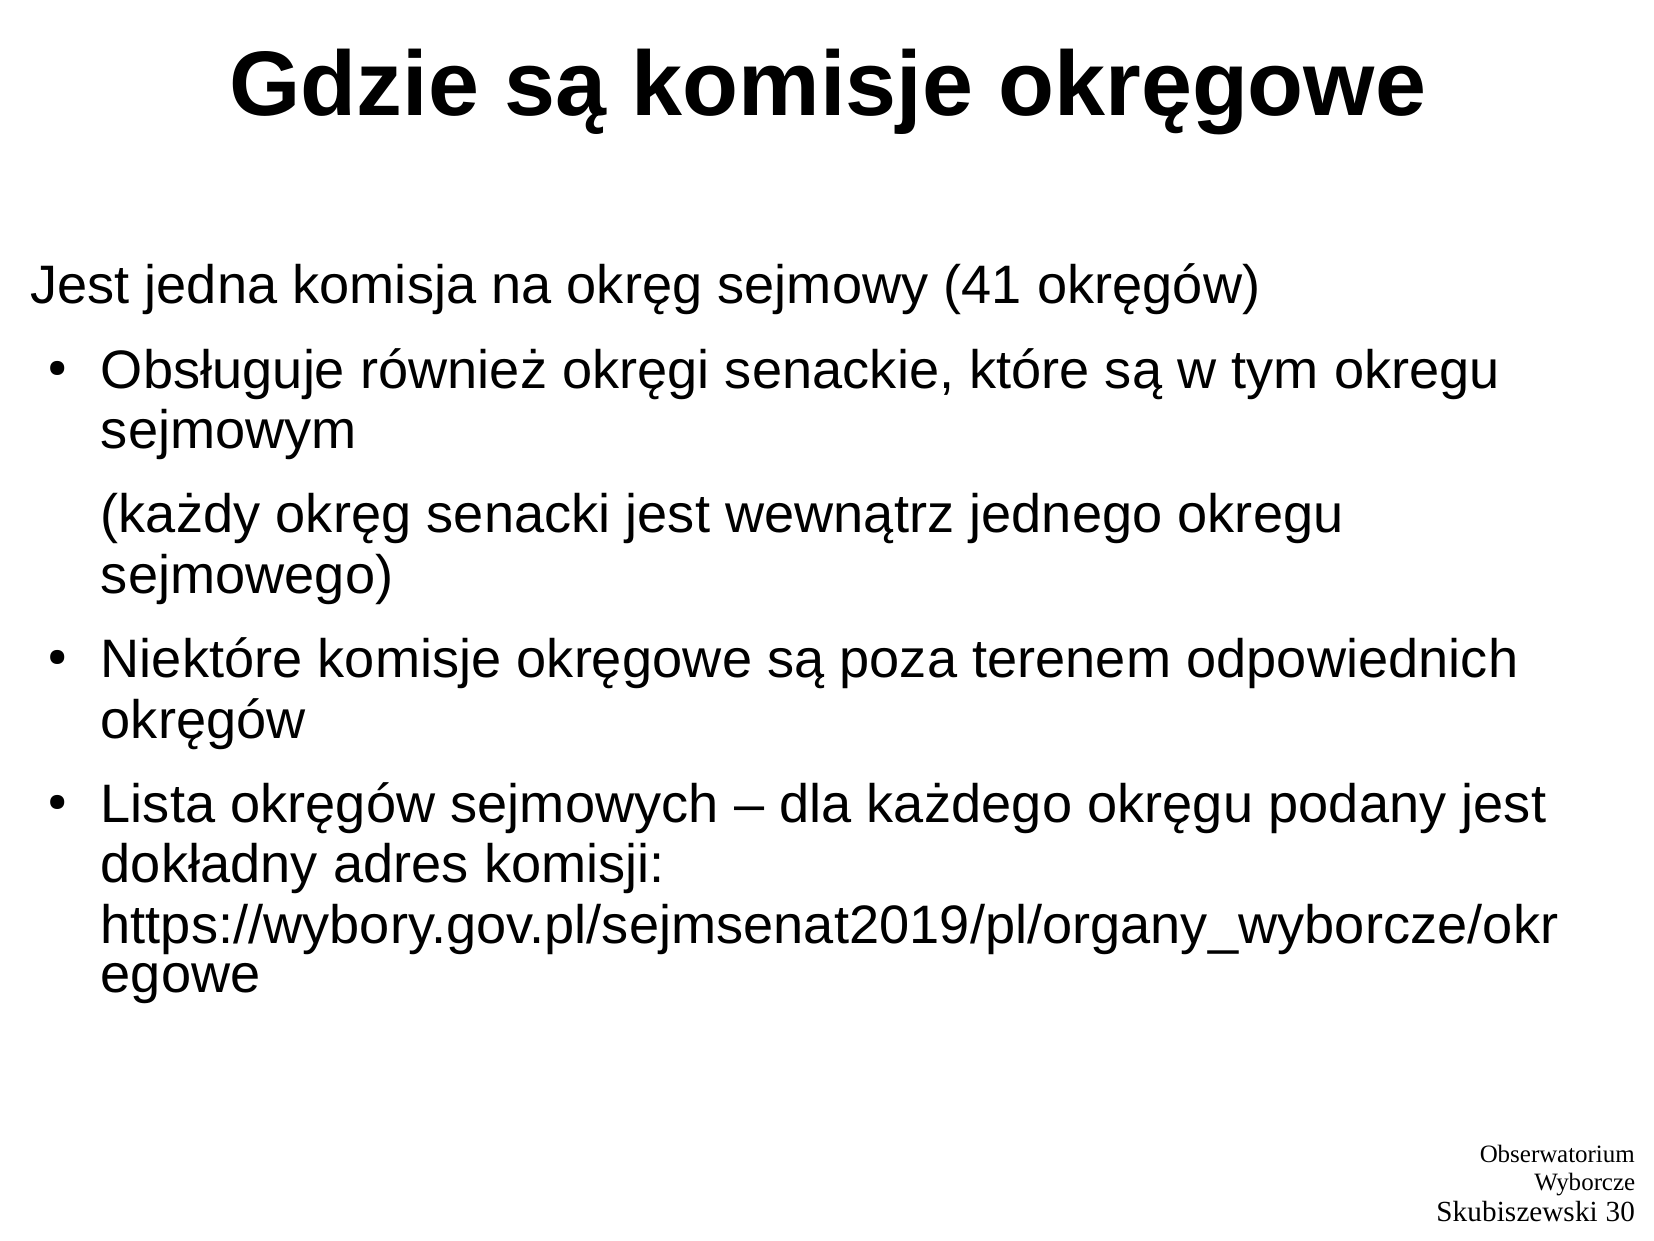

# Gdzie są komisje okręgowe
Jest jedna komisja na okręg sejmowy (41 okręgów)
Obsługuje również okręgi senackie, które są w tym okregu sejmowym
(każdy okręg senacki jest wewnątrz jednego okregu sejmowego)
Niektóre komisje okręgowe są poza terenem odpowiednich okręgów
Lista okręgów sejmowych – dla każdego okręgu podany jest dokładny adres komisji: https://wybory.gov.pl/sejmsenat2019/pl/organy_wyborcze/okregowe
30